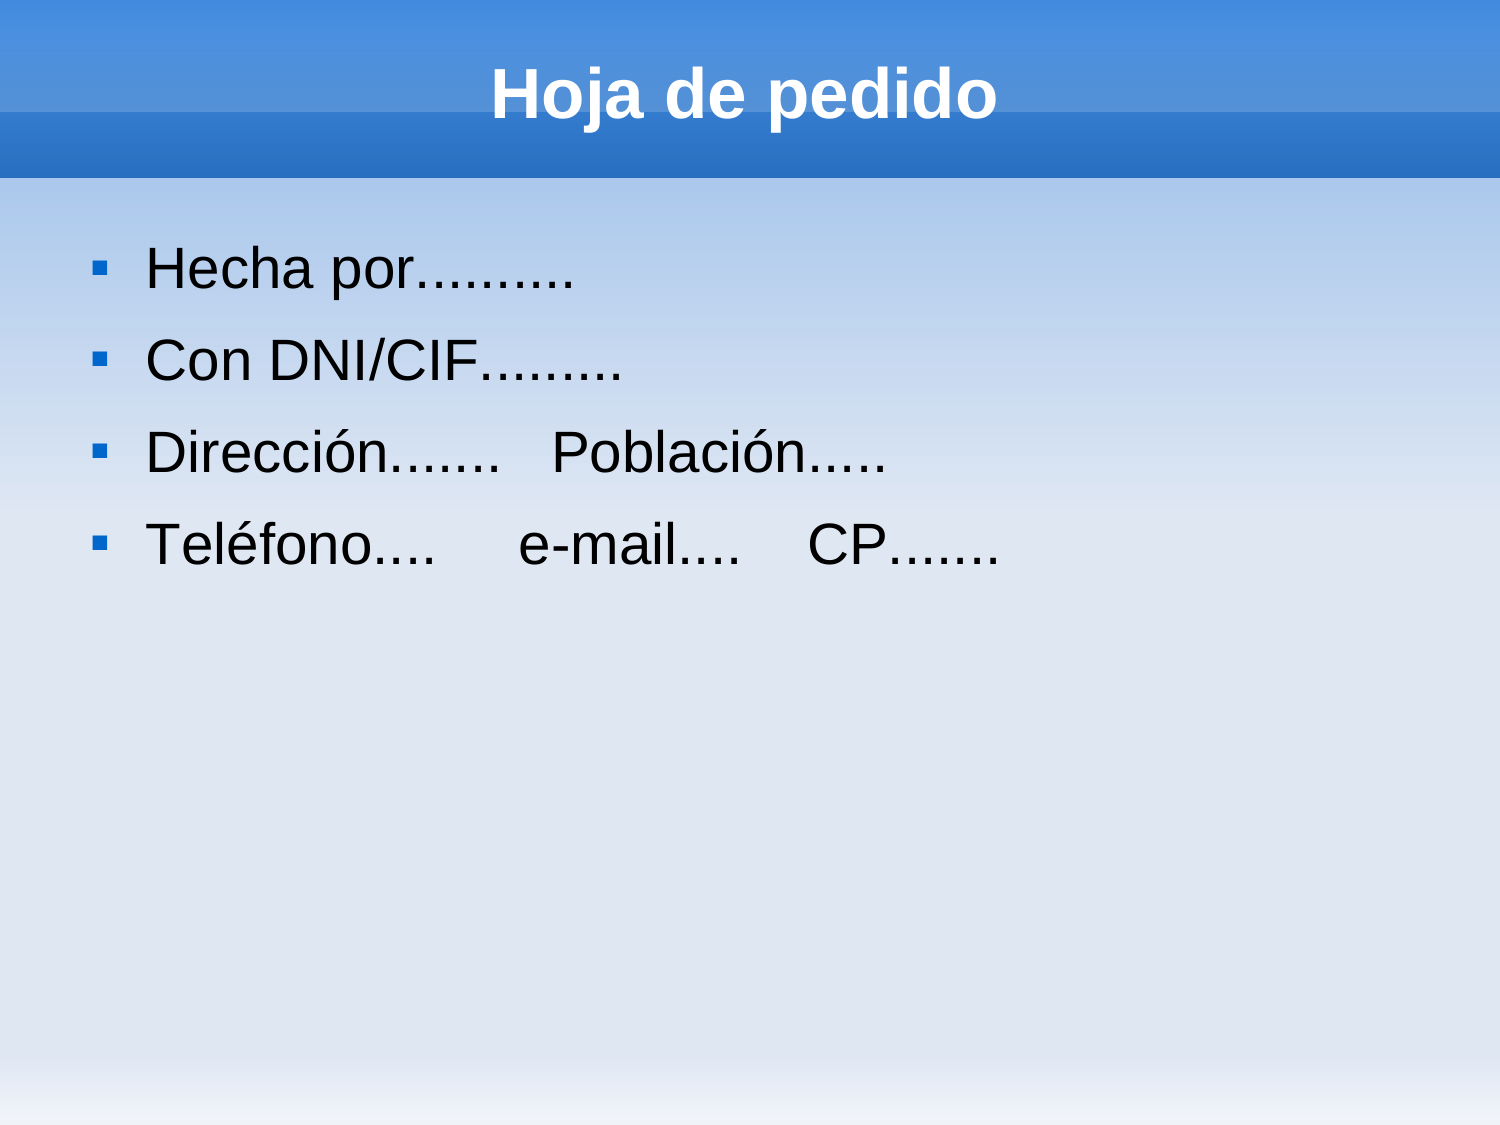

# Hoja de pedido
Hecha por..........
Con DNI/CIF.........
Dirección....... Población.....
Teléfono.... e-mail.... CP.......